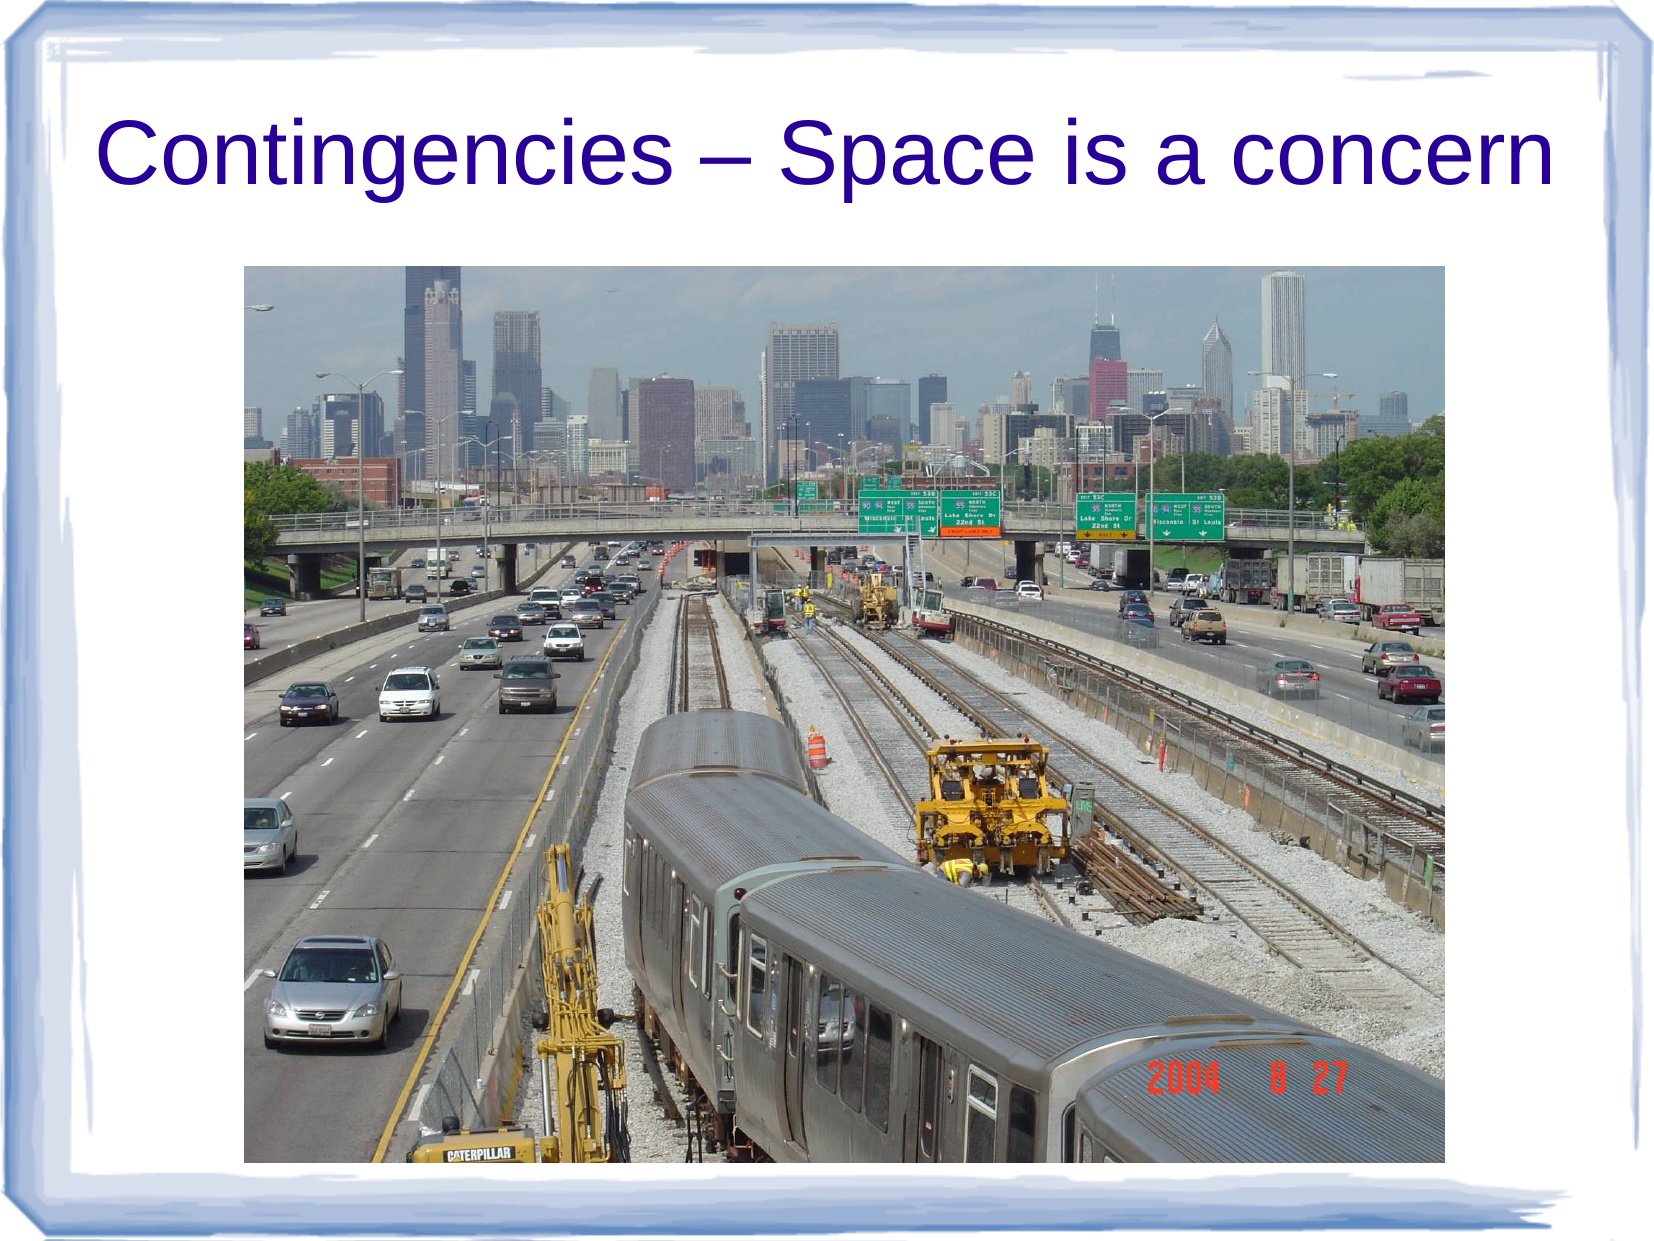

# Contingencies – Space is a concern